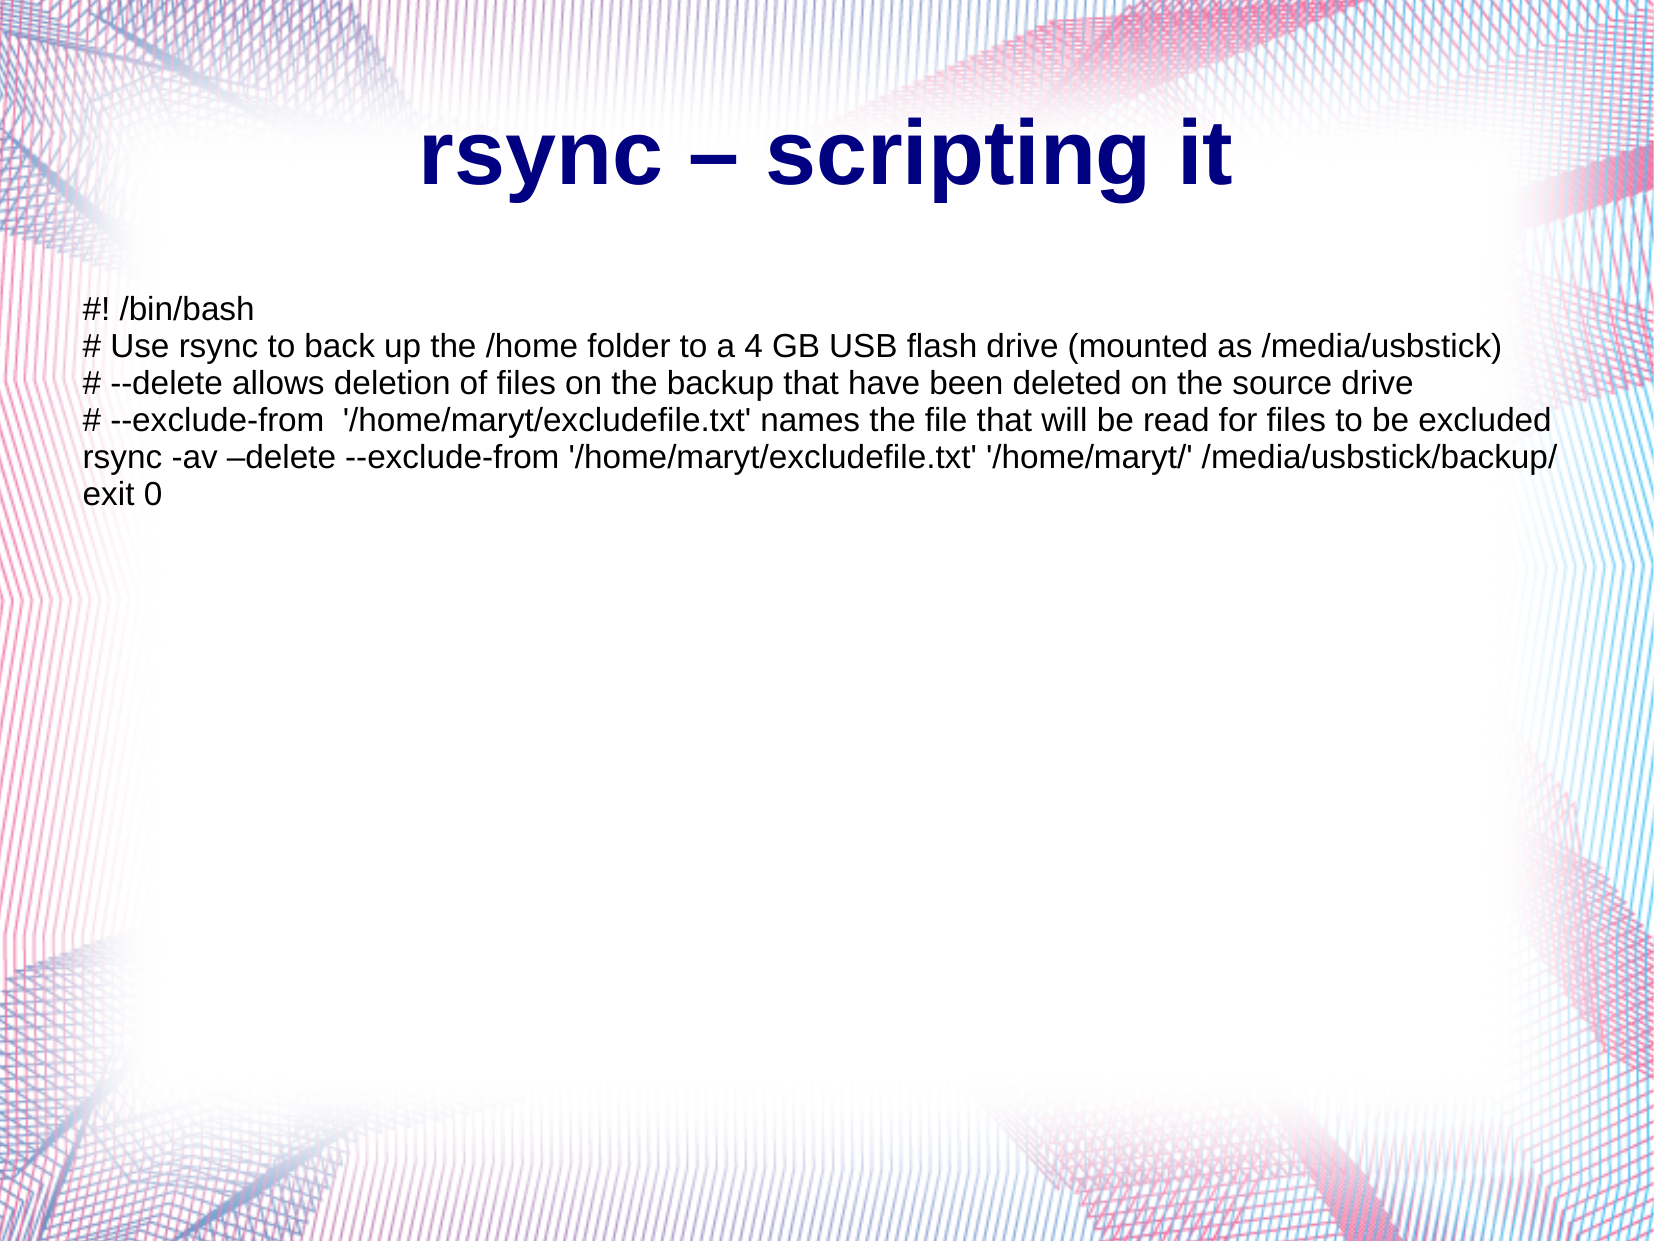

# rsync – scripting it
#! /bin/bash
# Use rsync to back up the /home folder to a 4 GB USB flash drive (mounted as /media/usbstick)
# --delete allows deletion of files on the backup that have been deleted on the source drive
# --exclude-from '/home/maryt/excludefile.txt' names the file that will be read for files to be excluded
rsync -av –delete --exclude-from '/home/maryt/excludefile.txt' '/home/maryt/' /media/usbstick/backup/
exit 0